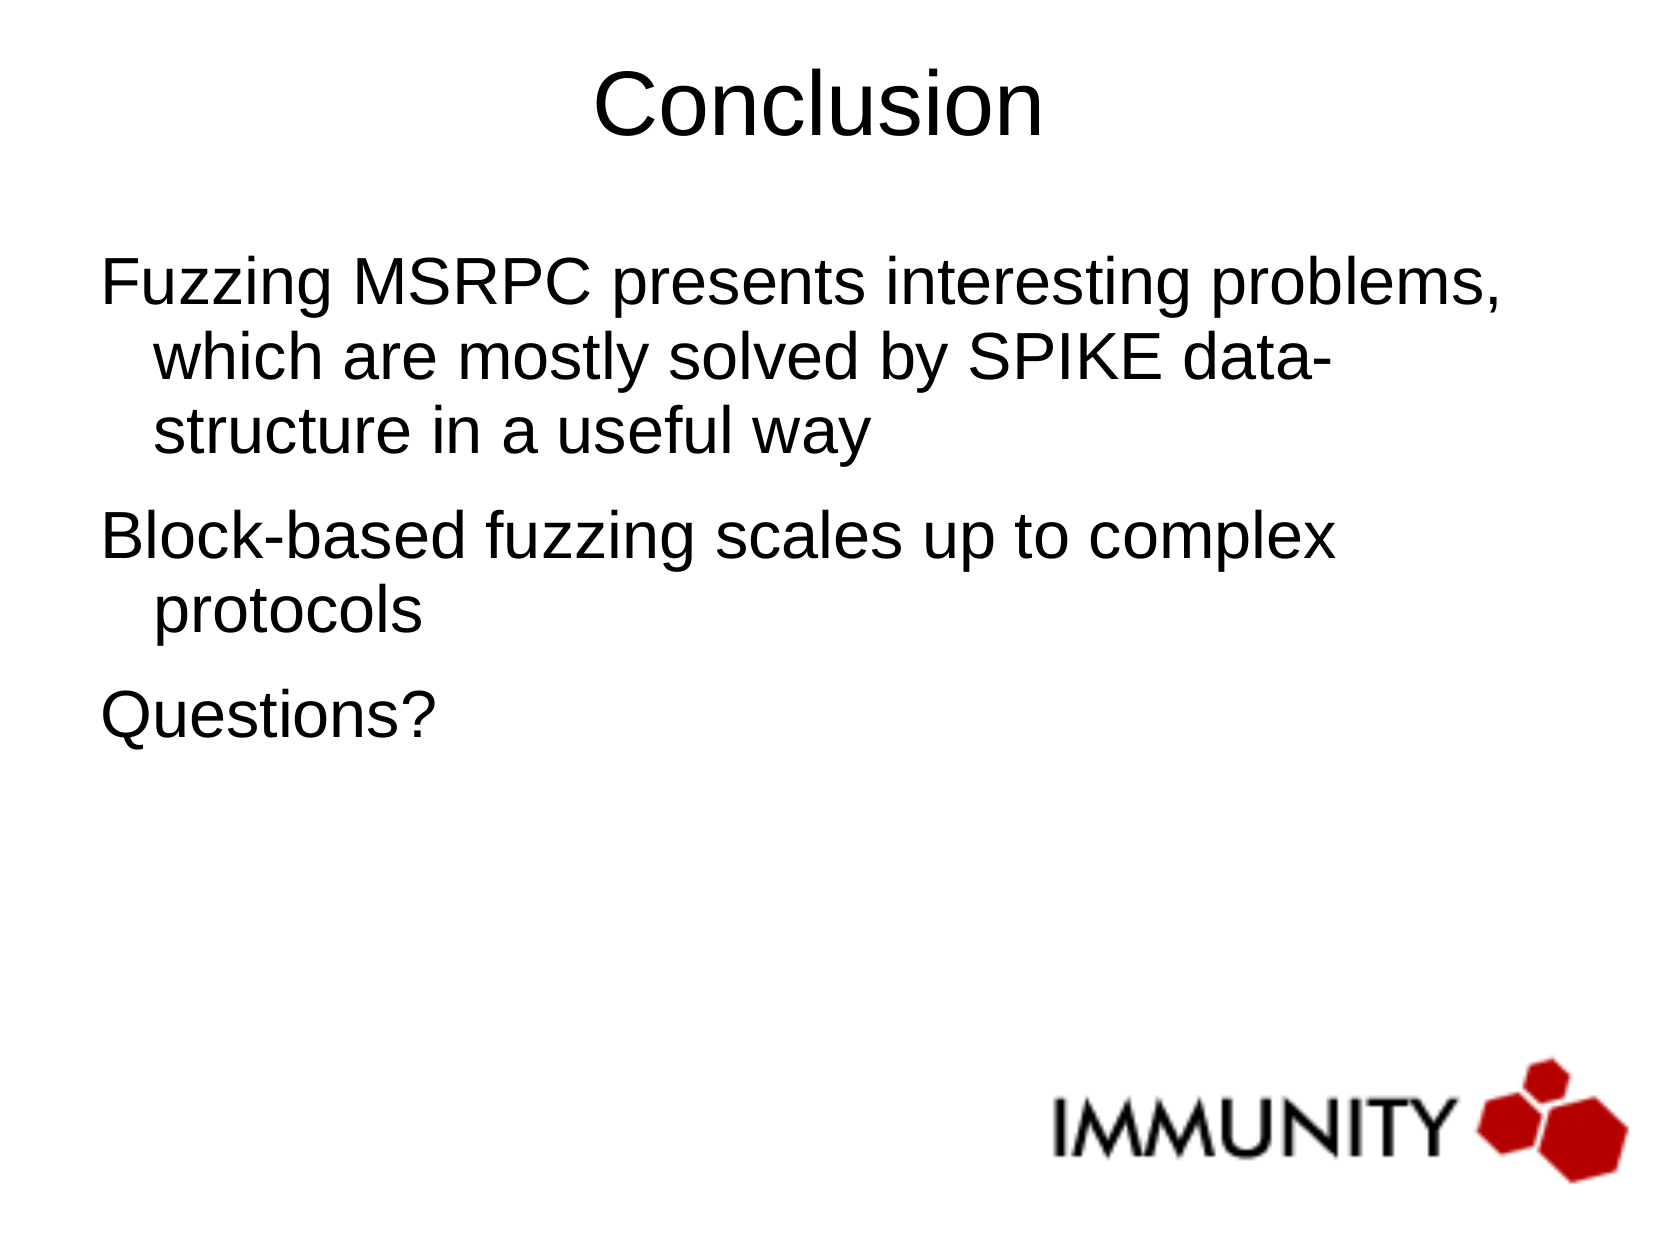

# Conclusion
Fuzzing MSRPC presents interesting problems, which are mostly solved by SPIKE data-structure in a useful way
Block-based fuzzing scales up to complex protocols
Questions?